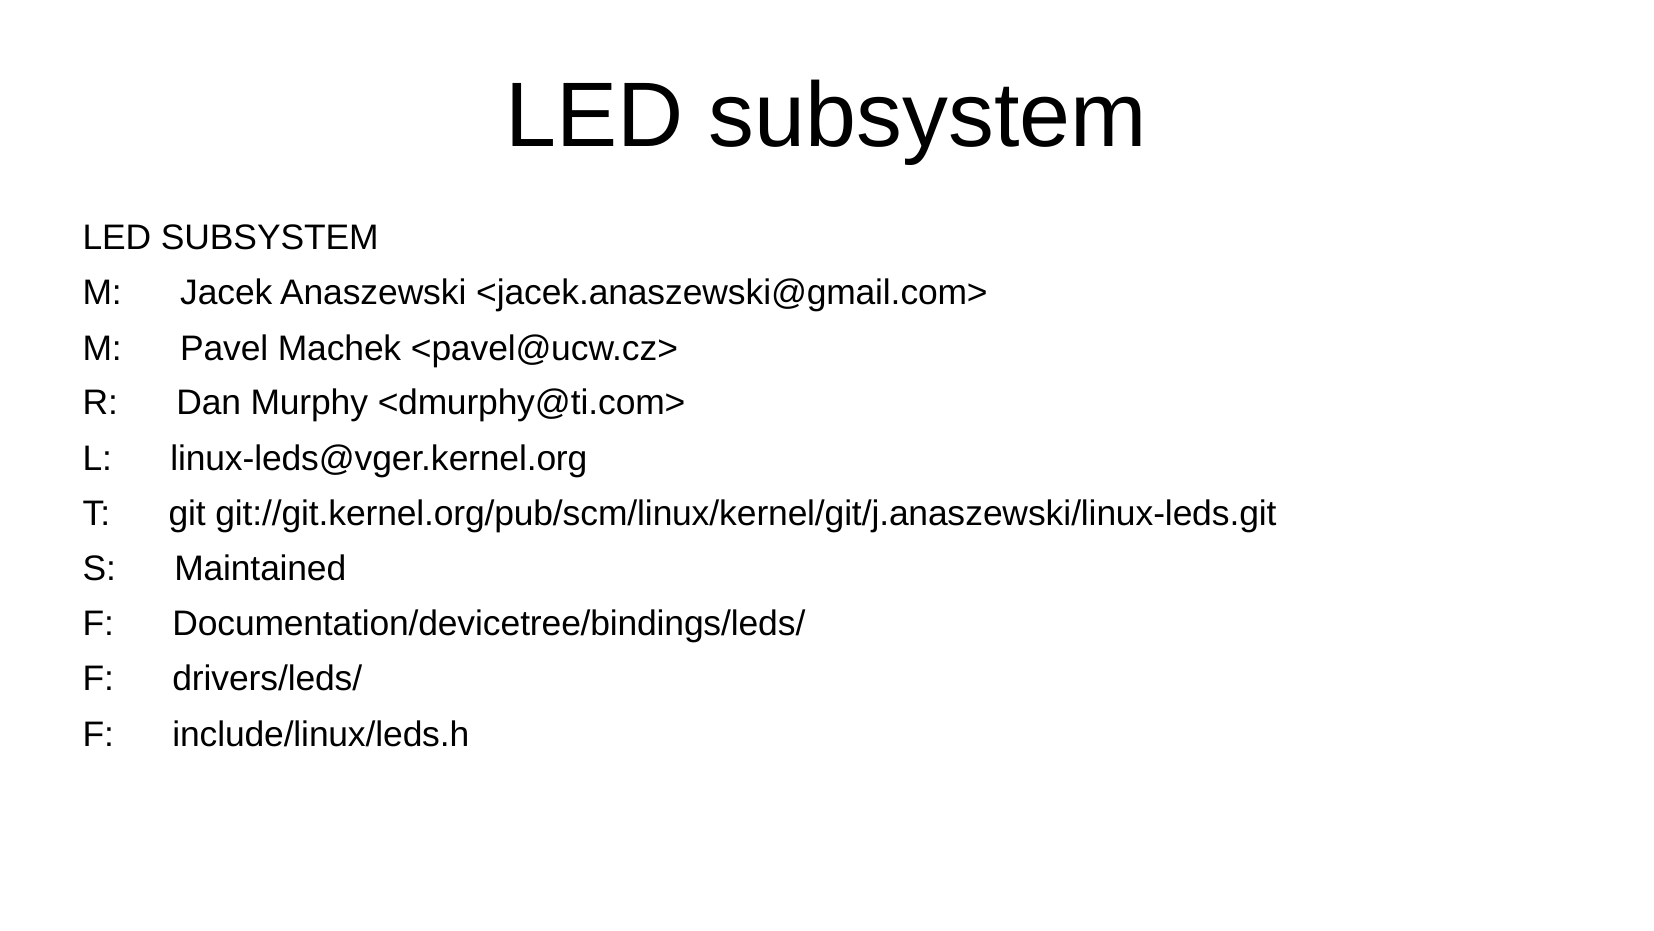

# LED subsystem
LED SUBSYSTEM
M: Jacek Anaszewski <jacek.anaszewski@gmail.com>
M: Pavel Machek <pavel@ucw.cz>
R: Dan Murphy <dmurphy@ti.com>
L: linux-leds@vger.kernel.org
T: git git://git.kernel.org/pub/scm/linux/kernel/git/j.anaszewski/linux-leds.git
S: Maintained
F: Documentation/devicetree/bindings/leds/
F: drivers/leds/
F: include/linux/leds.h